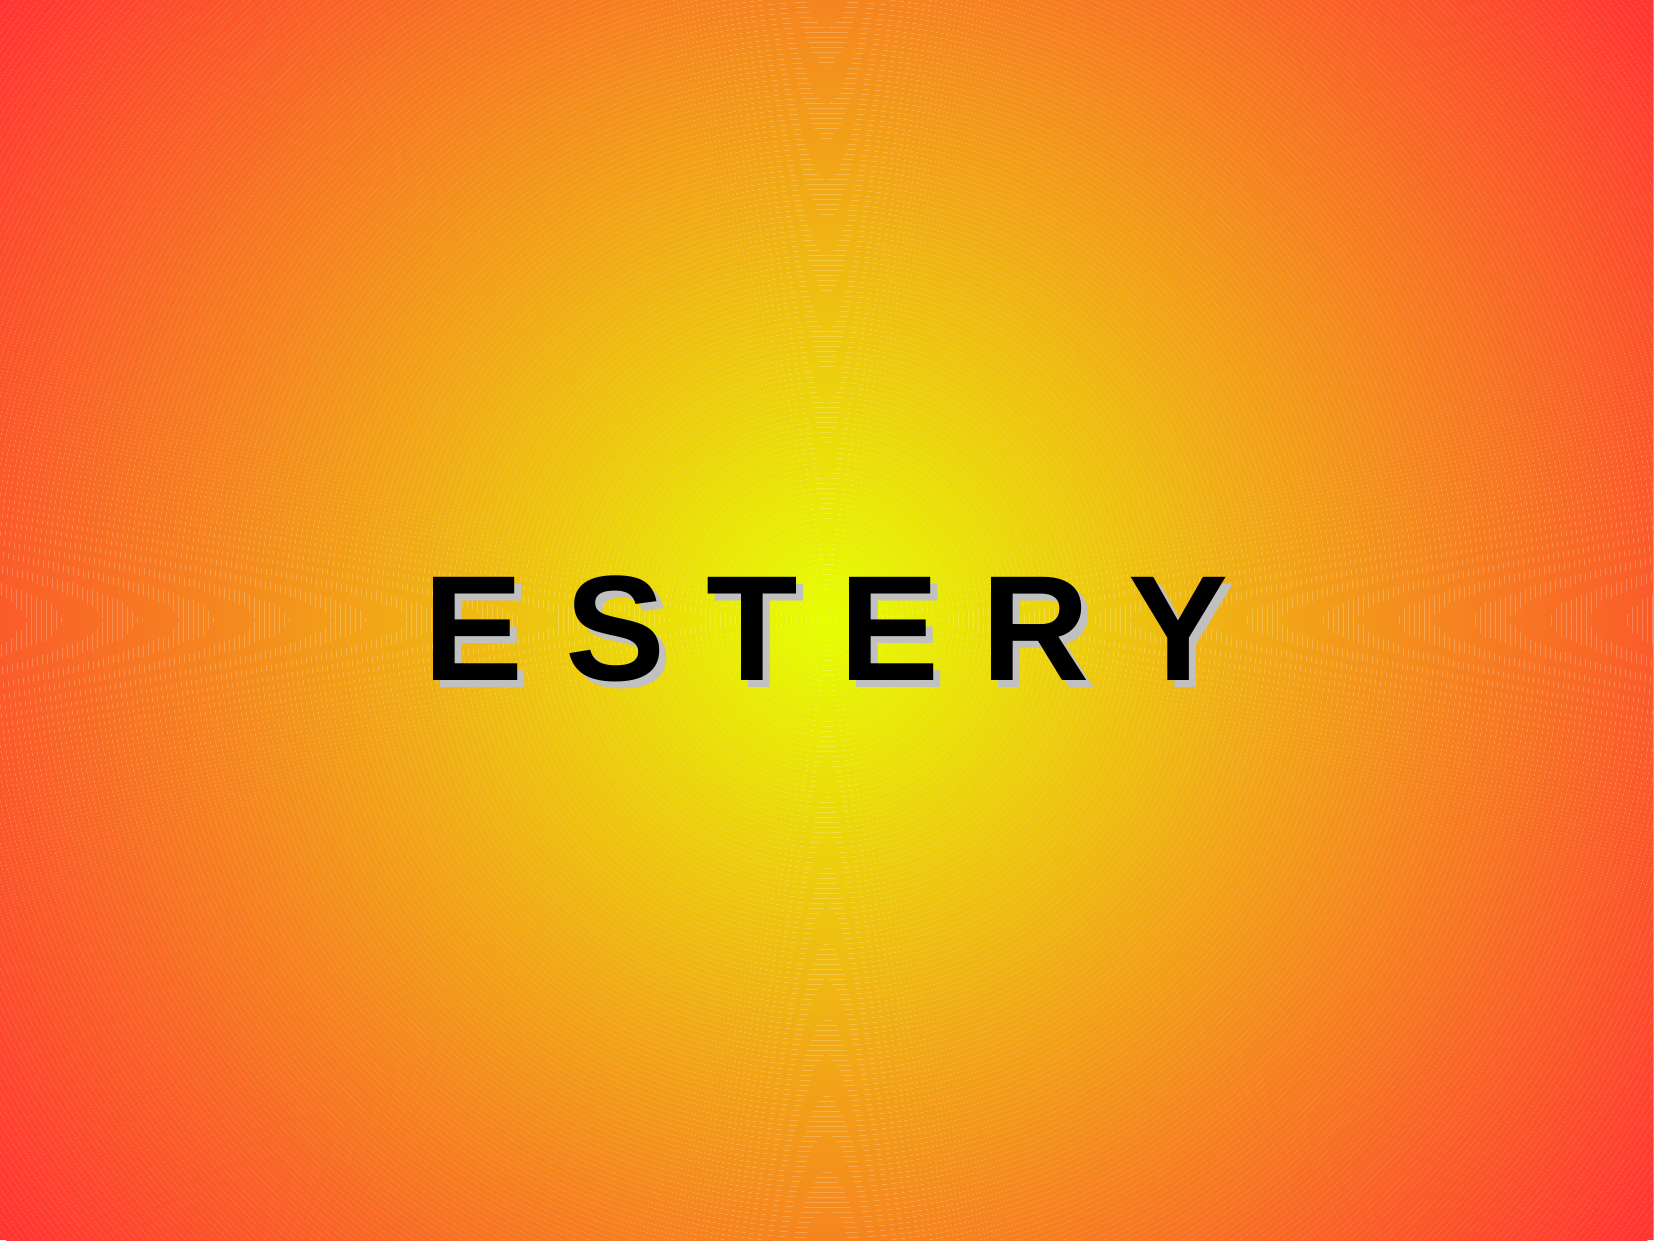

# E S T E R Y